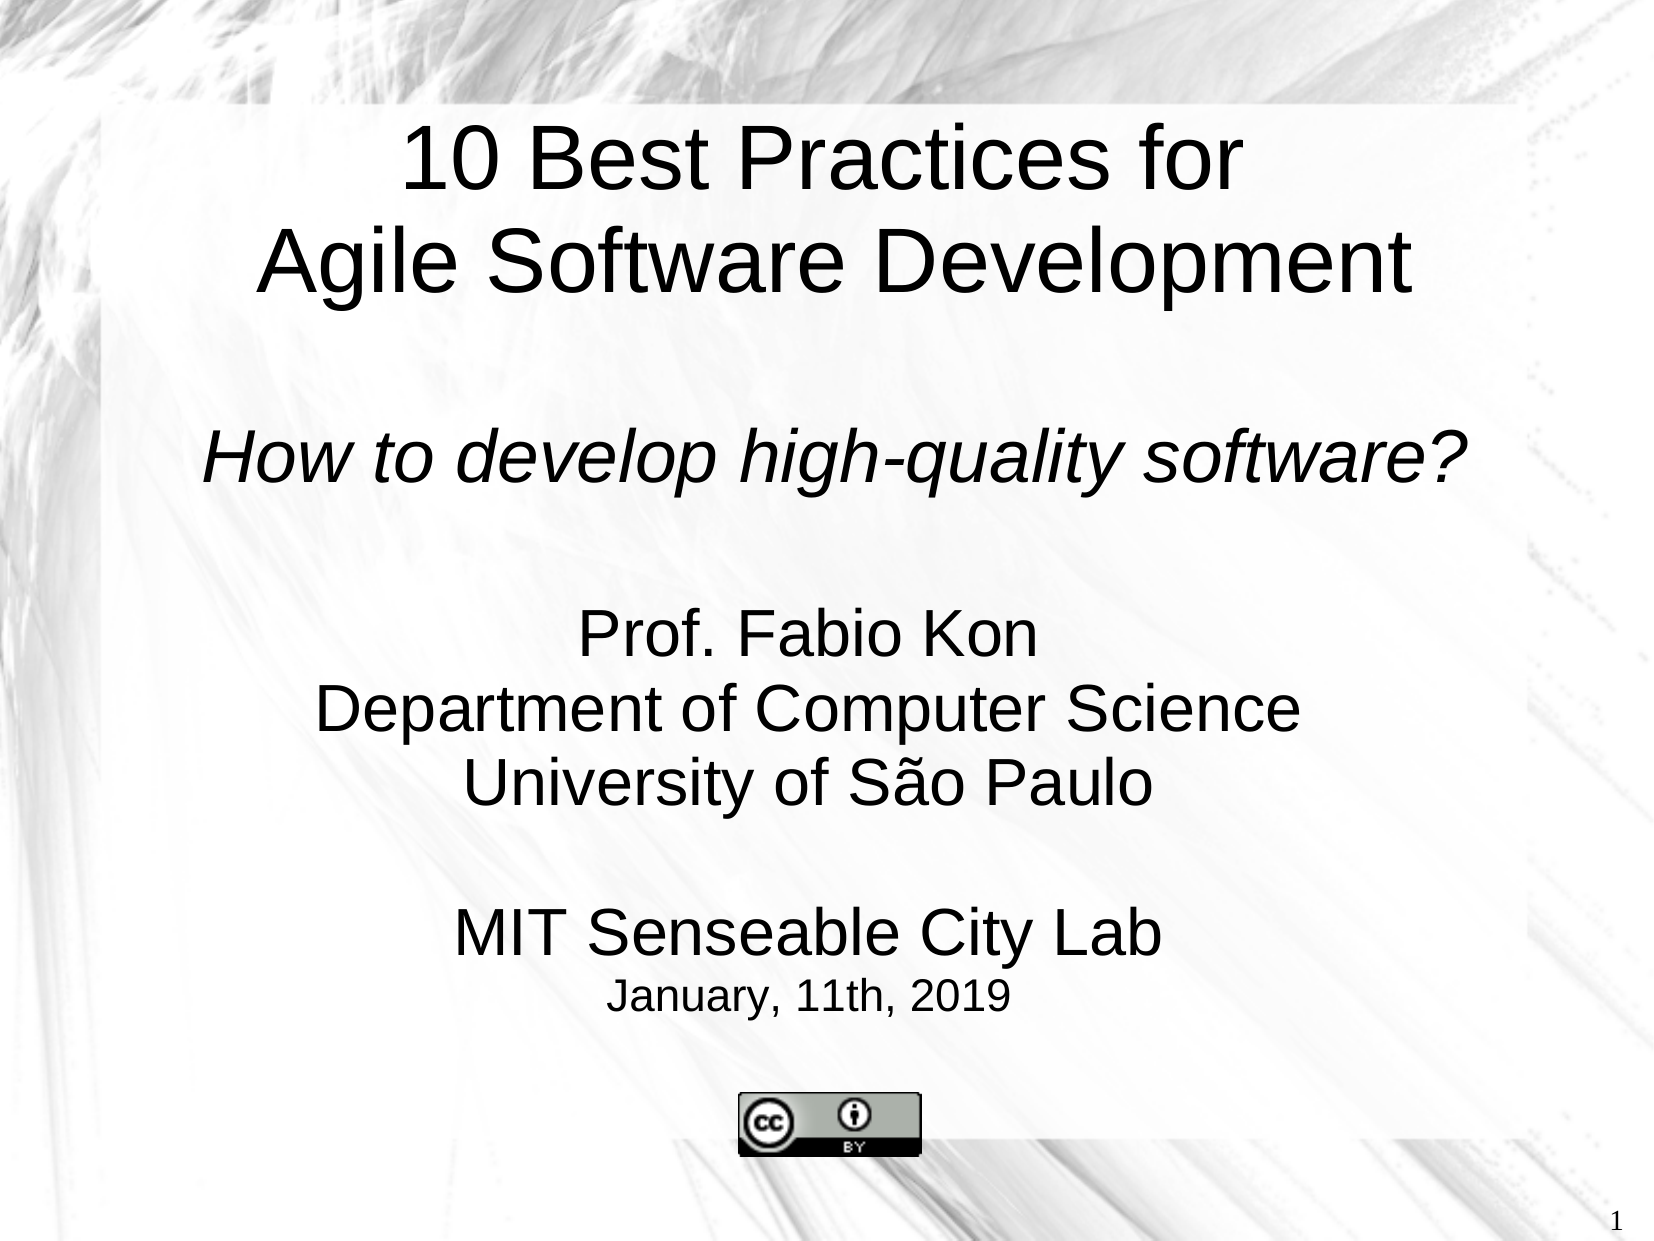

# 10 Best Practices for Agile Software Development How to develop high-quality software?
Prof. Fabio Kon
Department of Computer Science
University of São Paulo
MIT Senseable City Lab
January, 11th, 2019
1